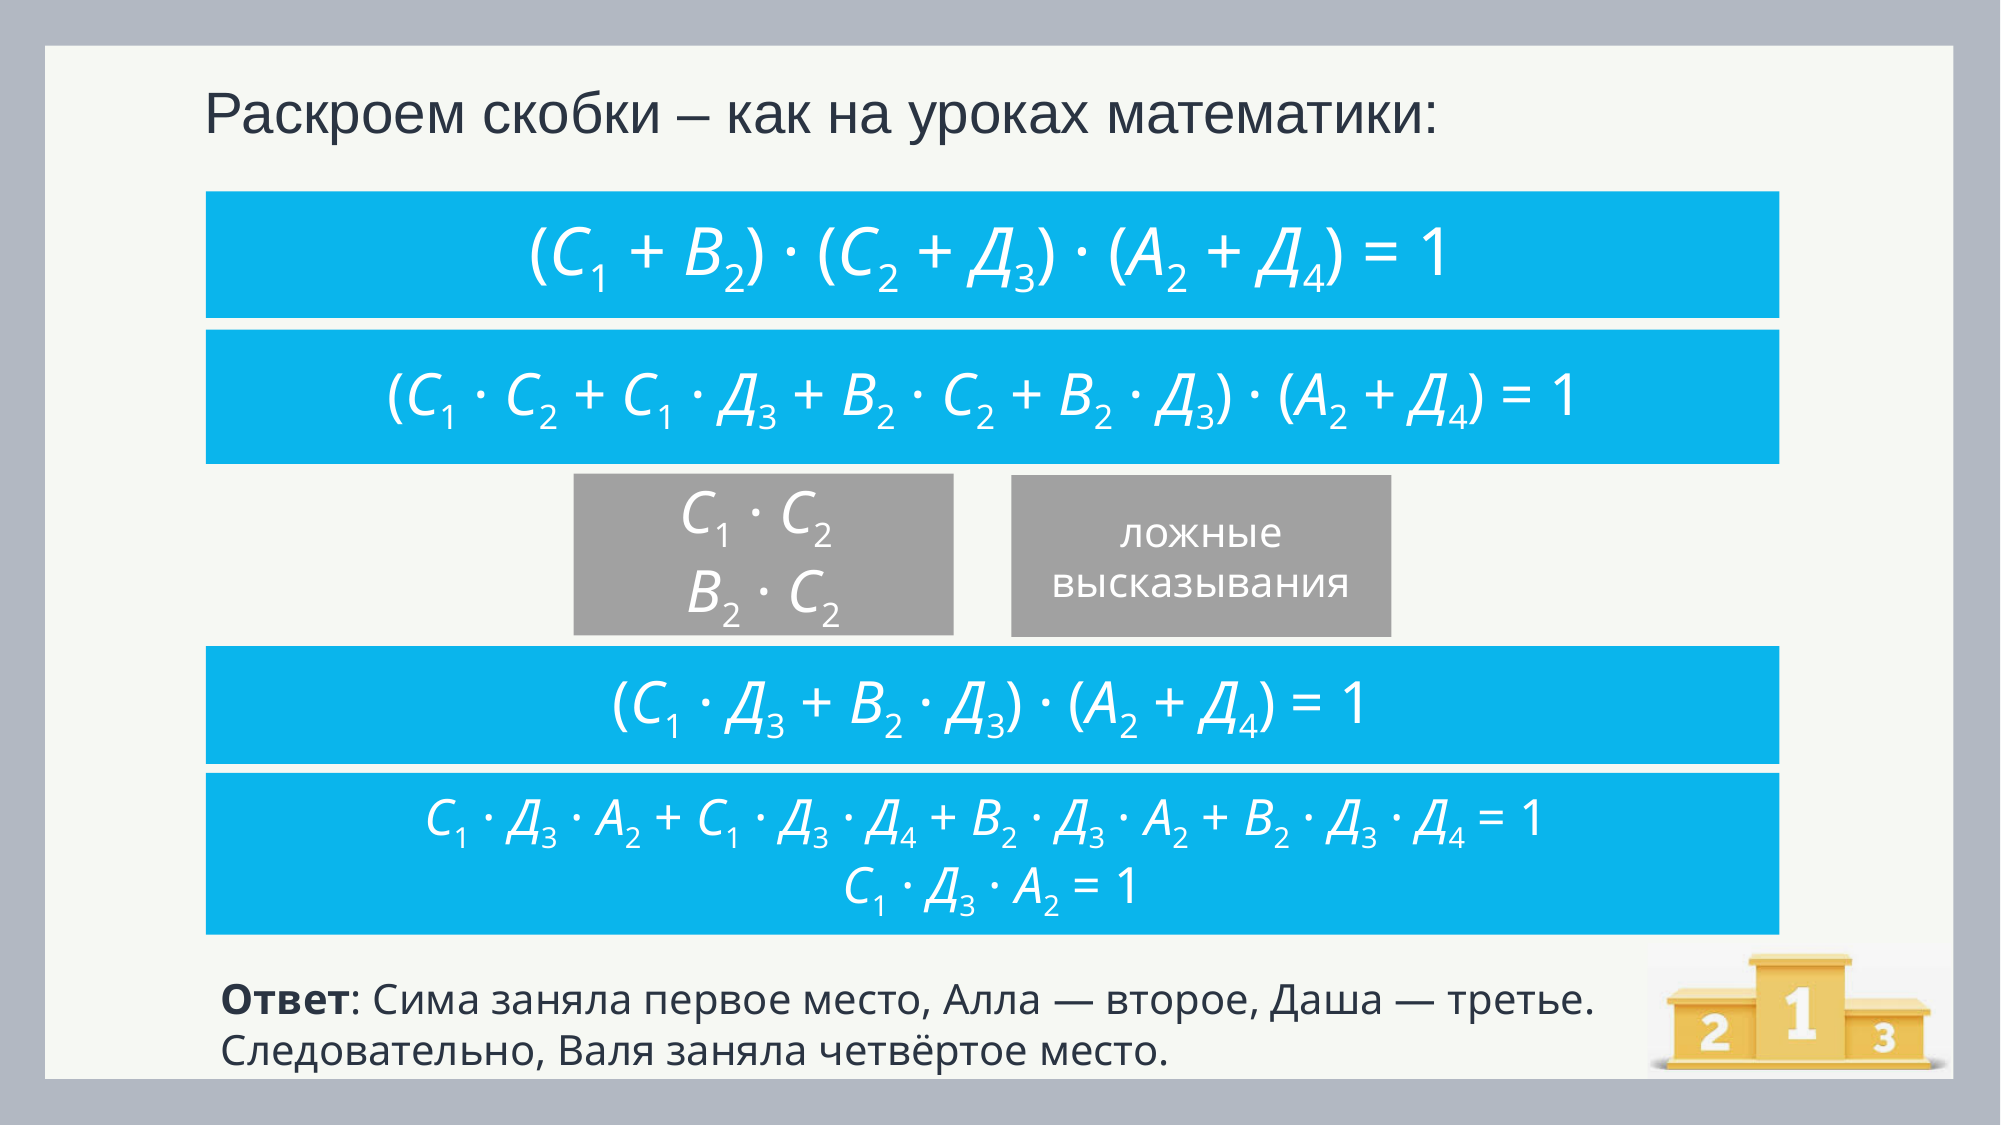

Раскроем скобки – как на уроках математики:
(С1 + В2) · (С2 + Д3) · (А2 + Д4) = 1
(С1 · С2 + С1 · Д3 + В2 · С2 + В2 · Д3) · (А2 + Д4) = 1
С1 · С2
В2 · С2
ложные высказывания
(С1 · Д3 + В2 · Д3) · (А2 + Д4) = 1
С1 · Д3 · А2 + С1 · Д3 · Д4 + В2 · Д3 · А2 + В2 · Д3 · Д4 = 1
С1 · Д3 · А2 = 1
Ответ: Сима заняла первое место, Алла — второе, Даша — третье. Следовательно, Валя заняла четвёртое место.